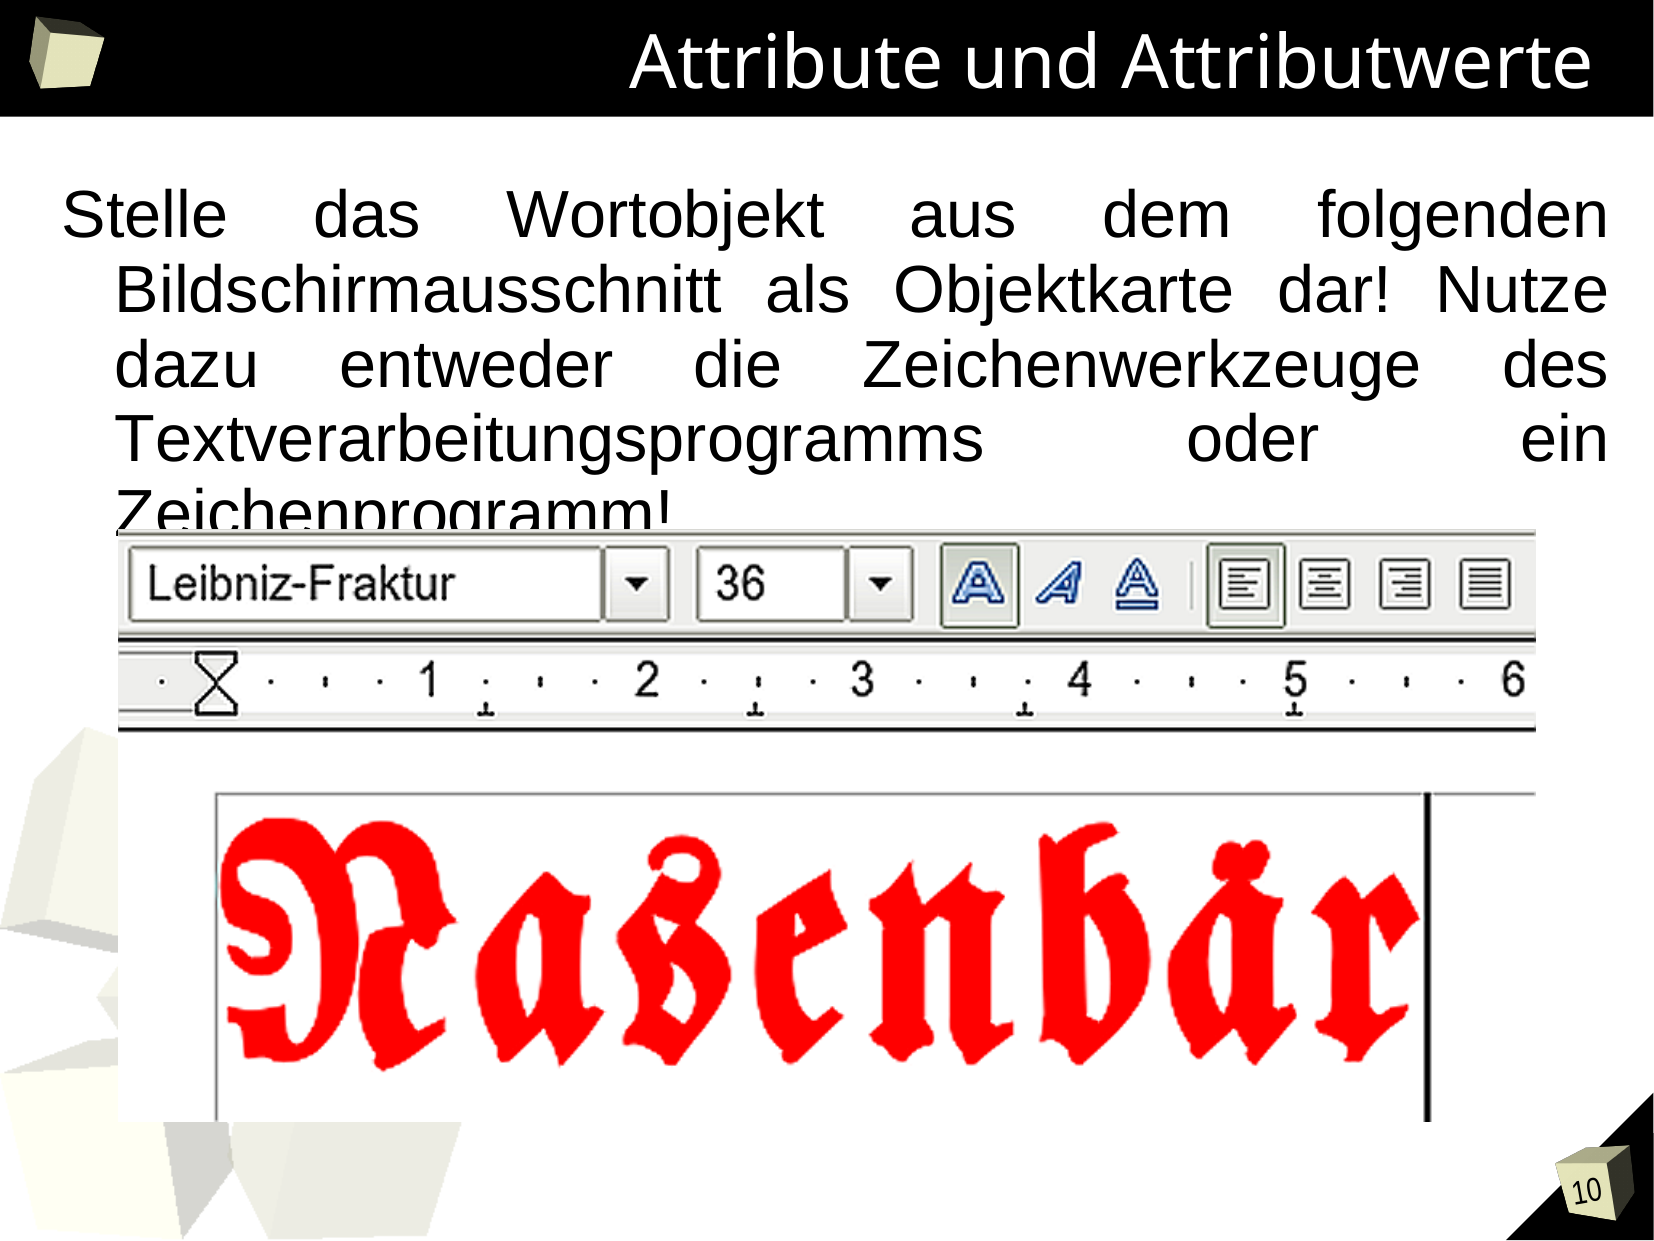

Attribute und Attributwerte
# Stelle das Wortobjekt aus dem folgenden Bildschirmausschnitt als Objektkarte dar! Nutze dazu entweder die Zeichenwerkzeuge des Textverarbeitungsprogramms oder ein Zeichenprogramm!